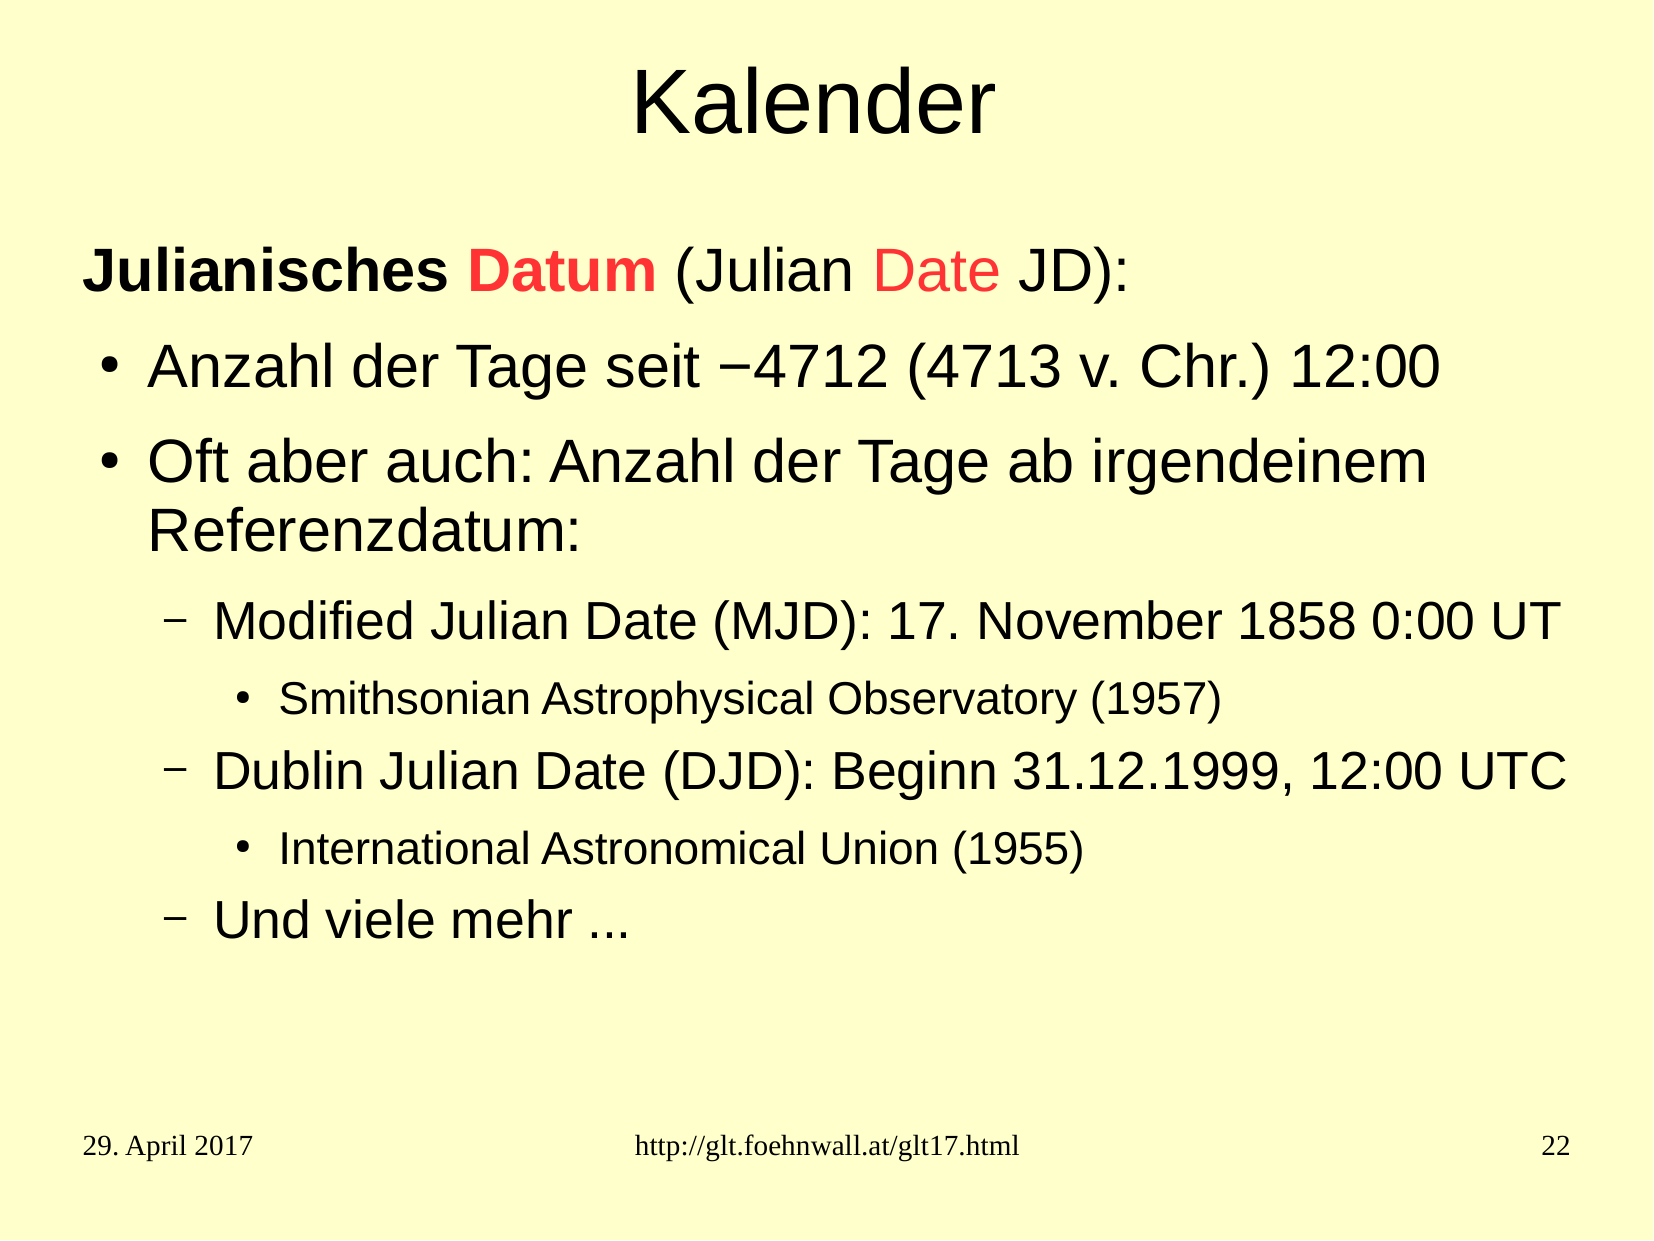

# Kalender
Julianisches Datum (Julian Date JD):
Anzahl der Tage seit −4712 (4713 v. Chr.) 12:00
Oft aber auch: Anzahl der Tage ab irgendeinem Referenzdatum:
Modified Julian Date (MJD): 17. November 1858 0:00 UT
Smithsonian Astrophysical Observatory (1957)
Dublin Julian Date (DJD): Beginn 31.12.1999, 12:00 UTC
International Astronomical Union (1955)
Und viele mehr ...
29. April 2017
http://glt.foehnwall.at/glt17.html
22